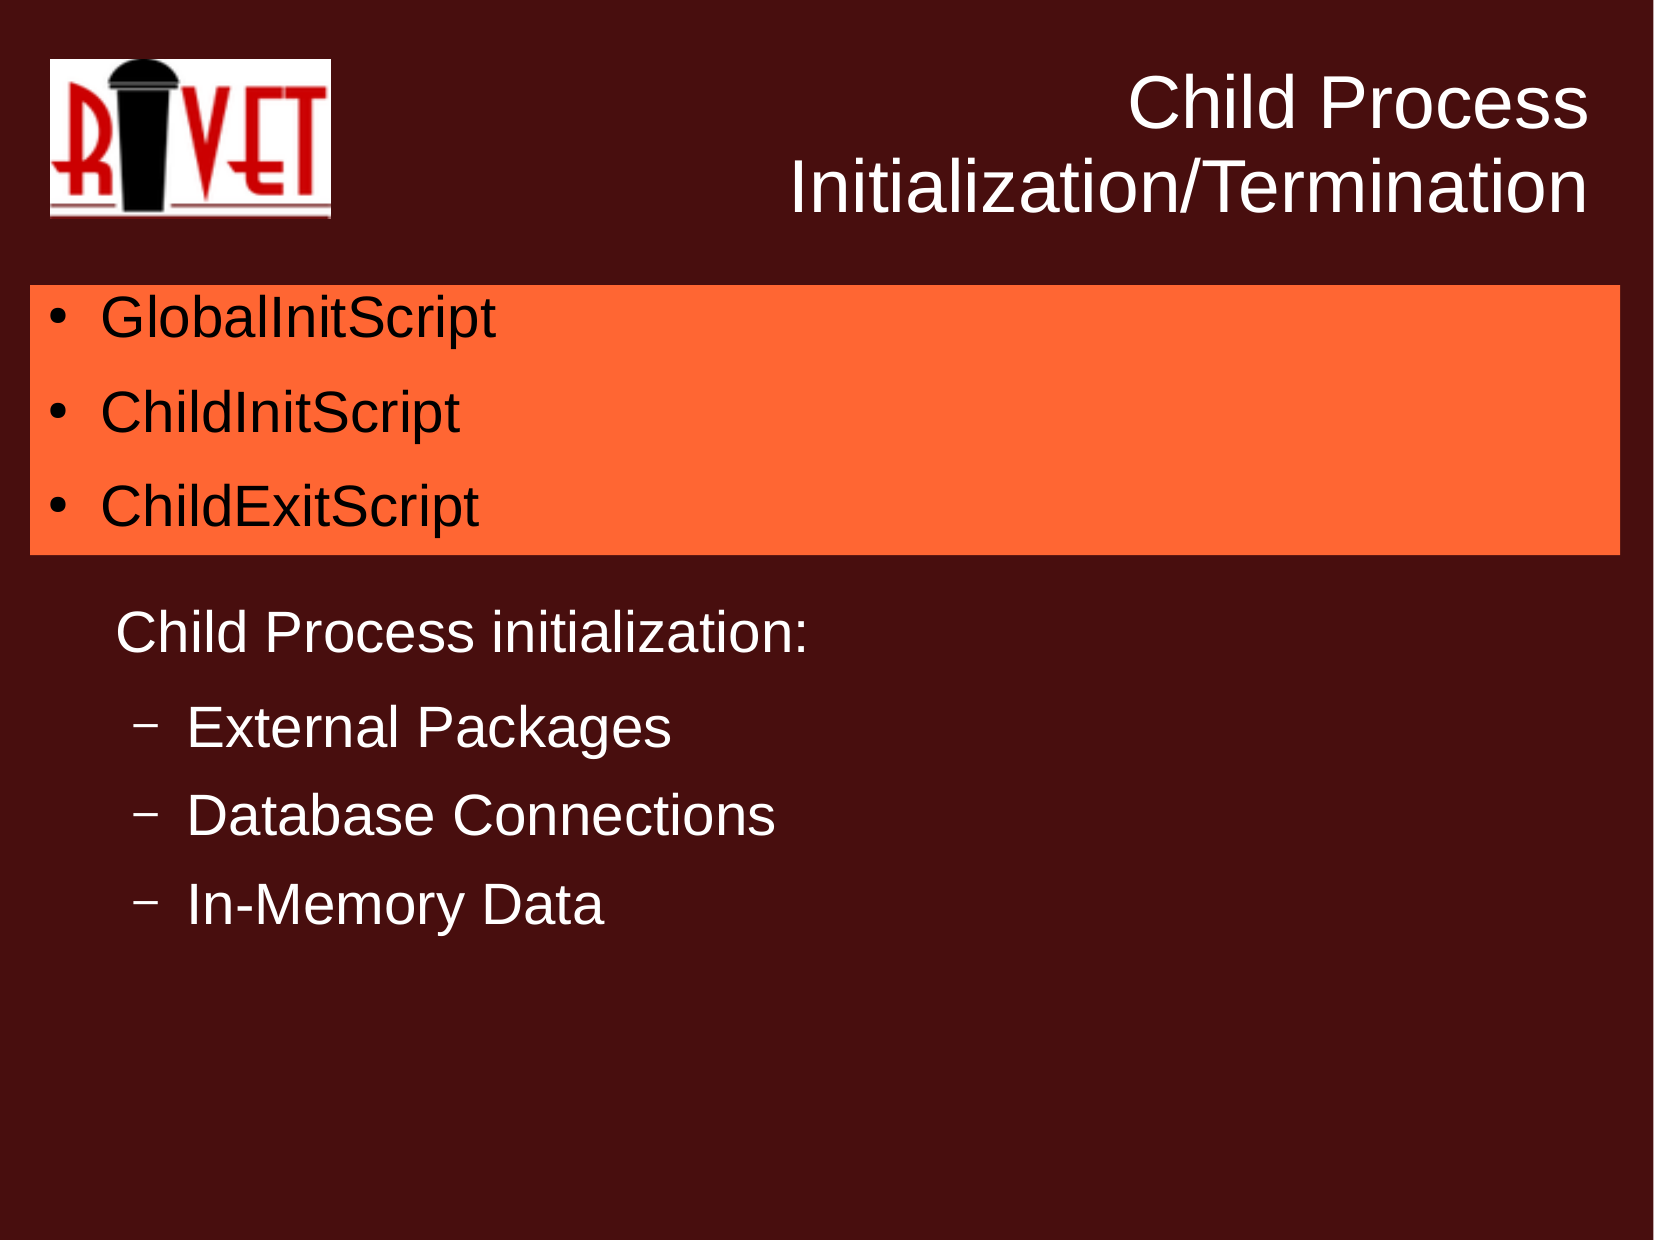

# Child Process Initialization/Termination
GlobalInitScript
ChildInitScript
ChildExitScript
Child Process initialization:
External Packages
Database Connections
In-Memory Data